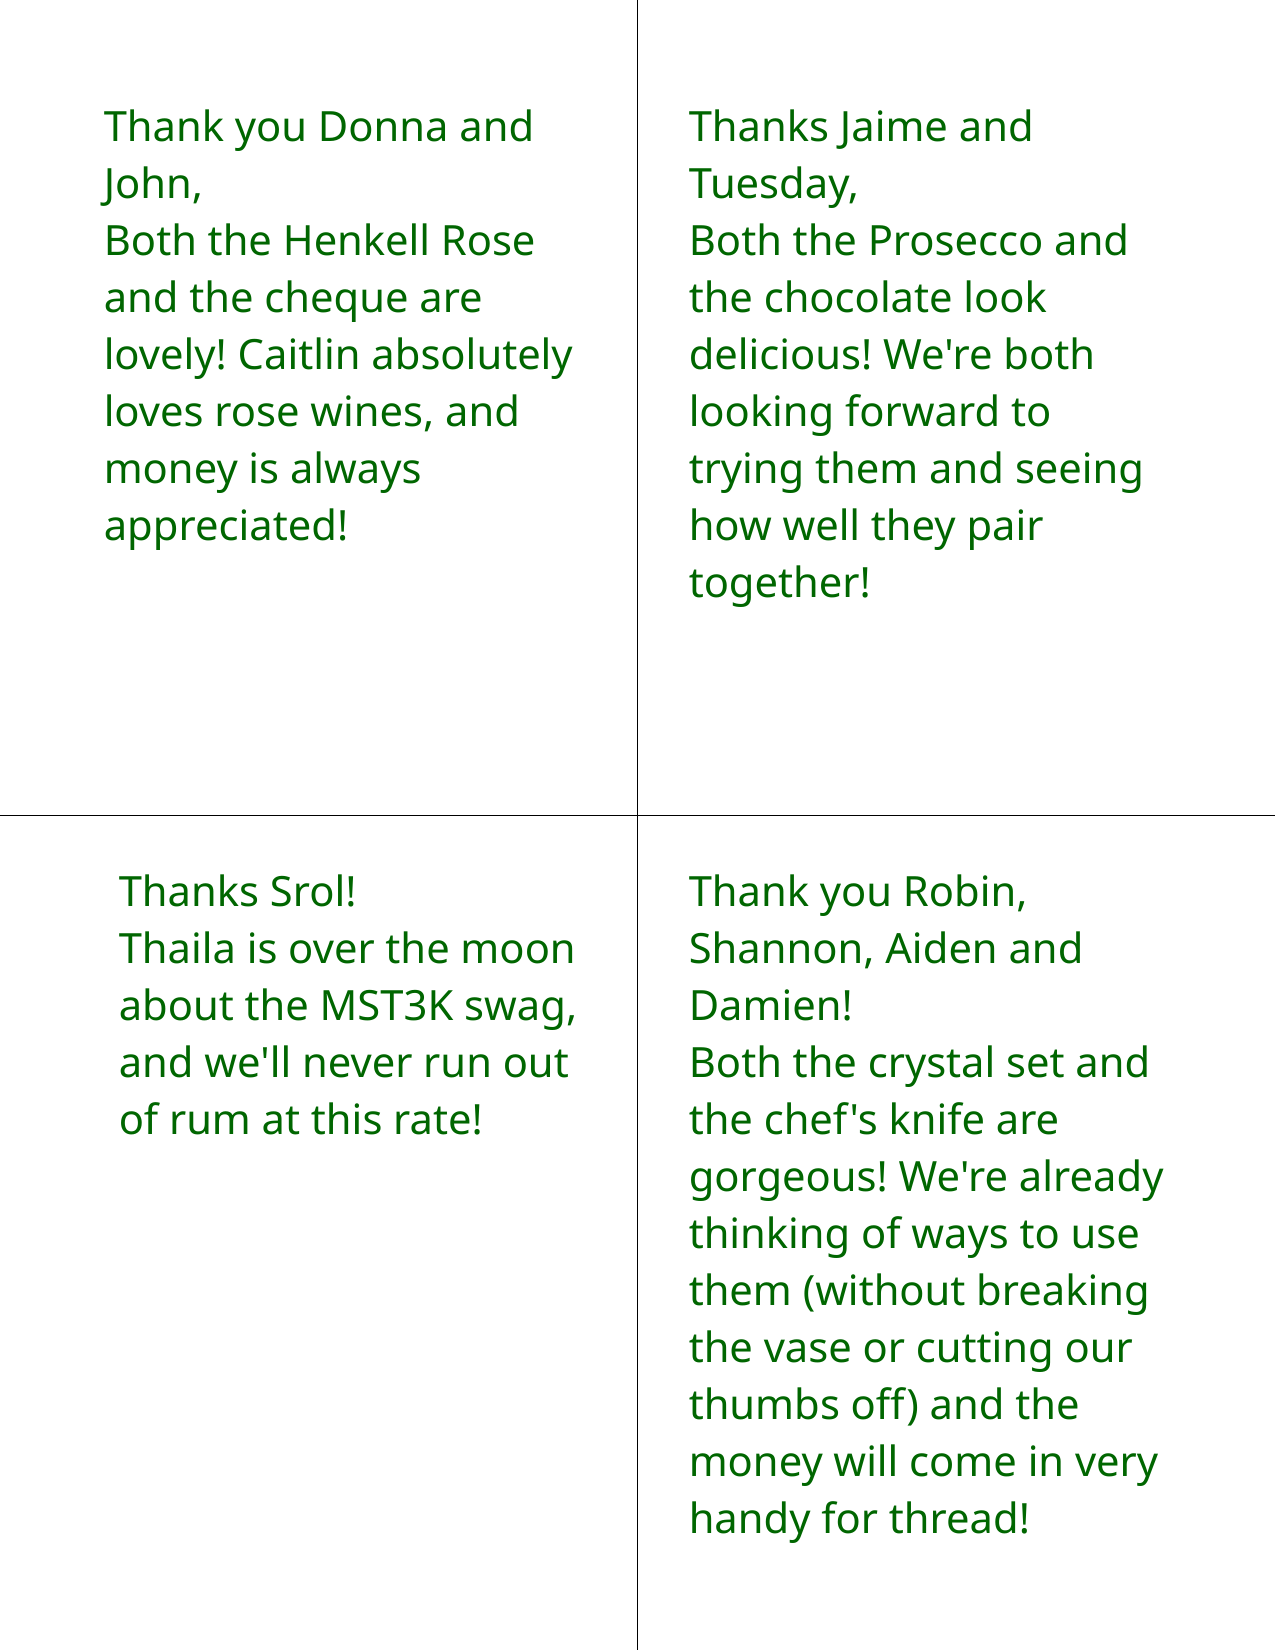

Thank you Donna and John,
Both the Henkell Rose and the cheque are lovely! Caitlin absolutely loves rose wines, and money is always appreciated!
Thanks Jaime and Tuesday,
Both the Prosecco and the chocolate look delicious! We're both looking forward to trying them and seeing how well they pair together!
Thanks Srol!
Thaila is over the moon about the MST3K swag, and we'll never run out of rum at this rate!
Thank you Robin, Shannon, Aiden and Damien!
Both the crystal set and the chef's knife are gorgeous! We're already thinking of ways to use them (without breaking the vase or cutting our thumbs off) and the money will come in very handy for thread!